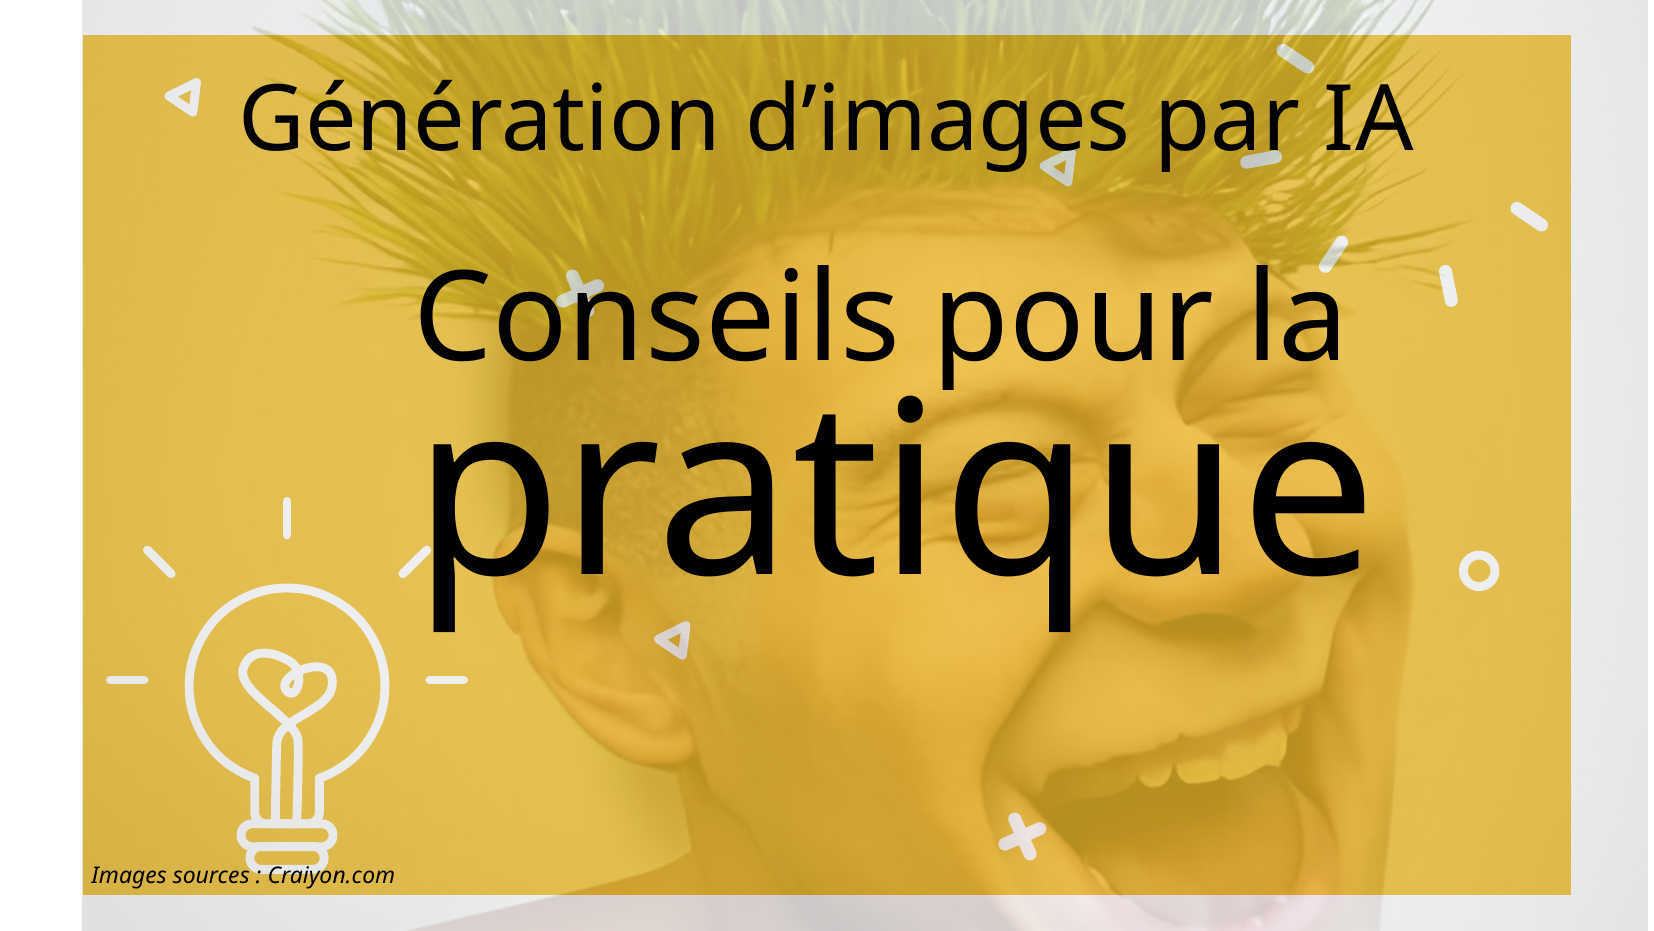

# Génération d’images par IA
Conseils pour la pratique
Images sources : Craiyon.com